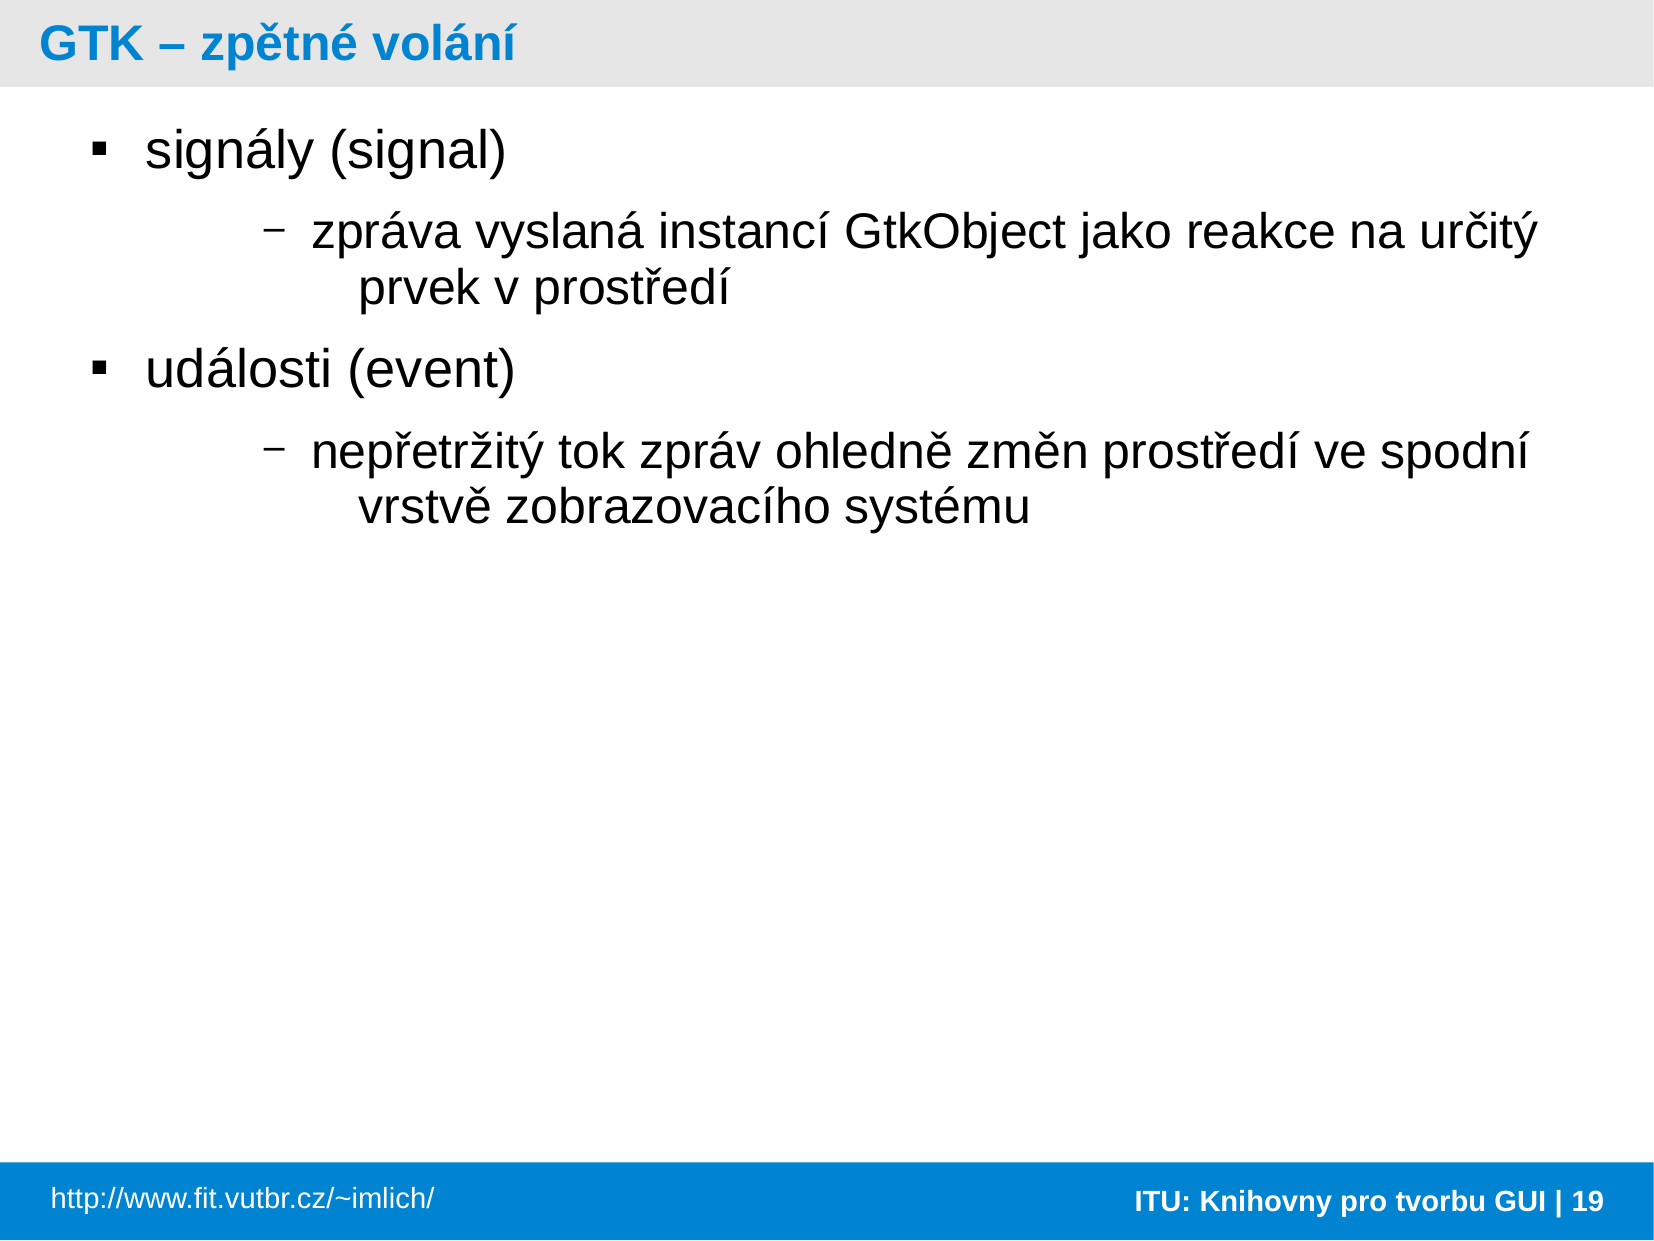

# GTK – zpětné volání
signály (signal)
zpráva vyslaná instancí GtkObject jako reakce na určitý prvek v prostředí
události (event)
nepřetržitý tok zpráv ohledně změn prostředí ve spodní vrstvě zobrazovacího systému